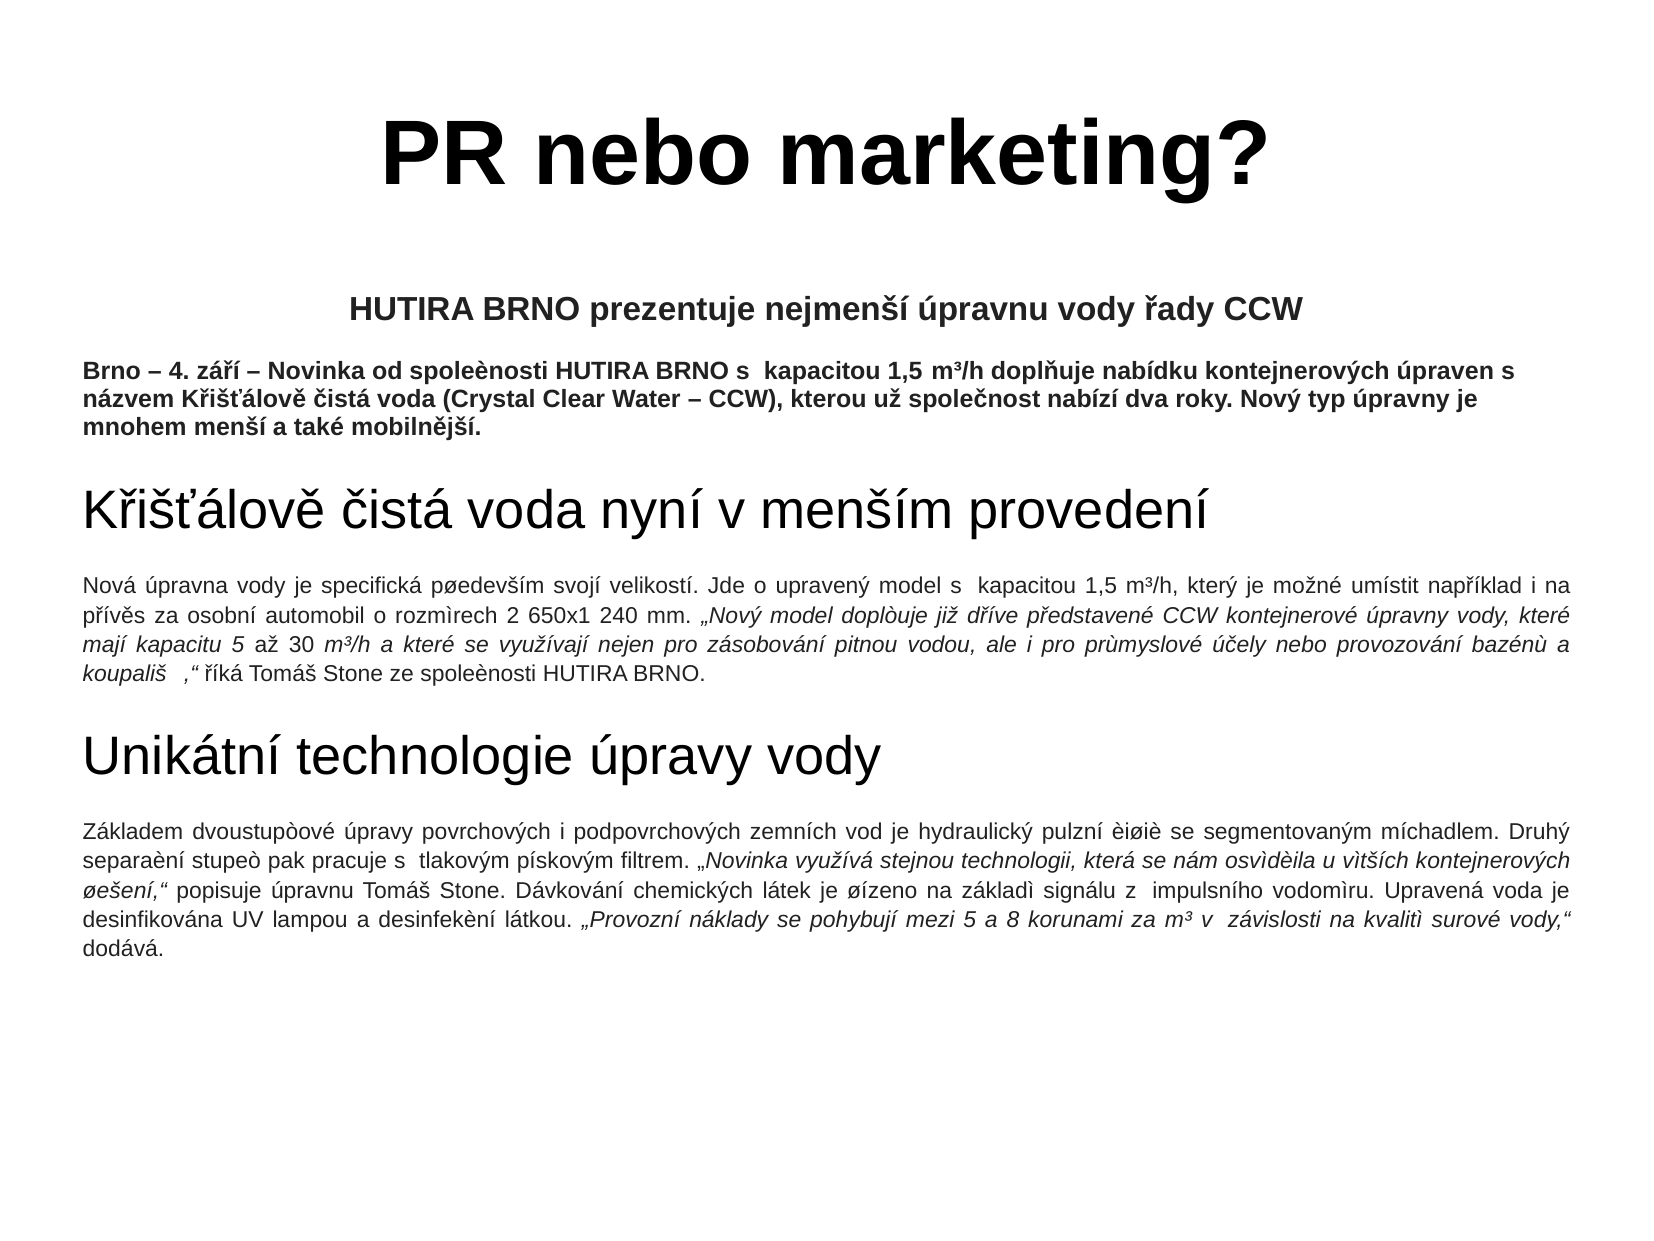

# PR nebo marketing?
HUTIRA BRNO prezentuje nejmenší úpravnu vody řady CCW
Brno – 4. září – Novinka od spoleènosti HUTIRA BRNO s  kapacitou 1,5 m³/h doplňuje nabídku kontejnerových úpraven s názvem Křišťálově čistá voda (Crystal Clear Water – CCW), kterou už společnost nabízí dva roky. Nový typ úpravny je mnohem menší a také mobilnější.
Křišťálově čistá voda nyní v menším provedení
Nová úpravna vody je specifická pøedevším svojí velikostí. Jde o upravený model s  kapacitou 1,5 m³/h, který je možné umístit například i na přívěs za osobní automobil o rozmìrech 2 650x1 240 mm. „Nový model doplòuje již dříve představené CCW kontejnerové úpravny vody, které mají kapacitu 5 až 30 m³/h a které se využívají nejen pro zásobování pitnou vodou, ale i pro prùmyslové účely nebo provozování bazénù a koupališ,“ říká Tomáš Stone ze spoleènosti HUTIRA BRNO.
Unikátní technologie úpravy vody
Základem dvoustupòové úpravy povrchových i podpovrchových zemních vod je hydraulický pulzní èiøiè se segmentovaným míchadlem. Druhý separaèní stupeò pak pracuje s  tlakovým pískovým filtrem. „Novinka využívá stejnou technologii, která se nám osvìdèila u vìtších kontejnerových øešení,“ popisuje úpravnu Tomáš Stone. Dávkování chemických látek je øízeno na základì signálu z  impulsního vodomìru. Upravená voda je desinfikována UV lampou a desinfekèní látkou. „Provozní náklady se pohybují mezi 5 a 8 korunami za m³ v  závislosti na kvalitì surové vody,“ dodává.